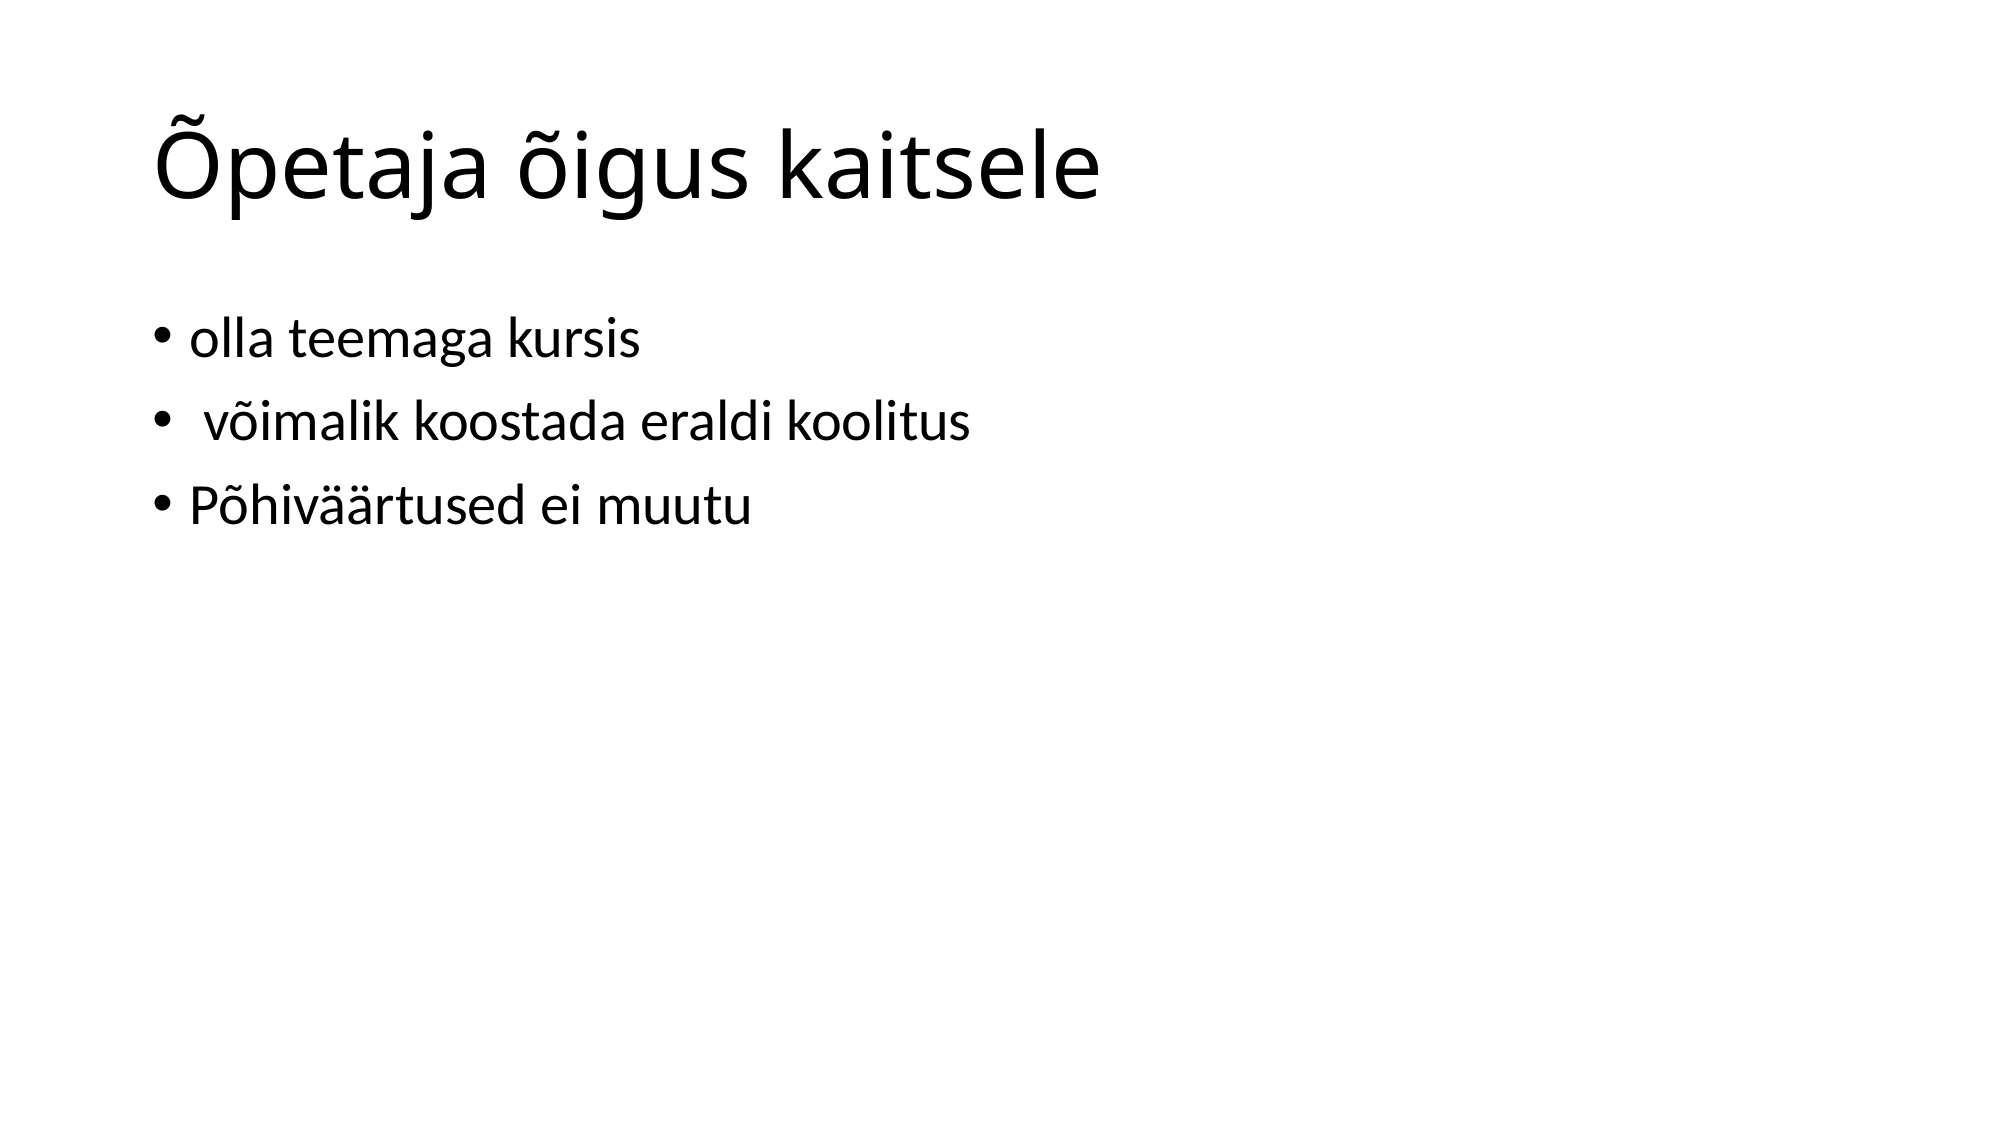

# Õpetaja õigus kaitsele
olla teemaga kursis
 võimalik koostada eraldi koolitus
Põhiväärtused ei muutu